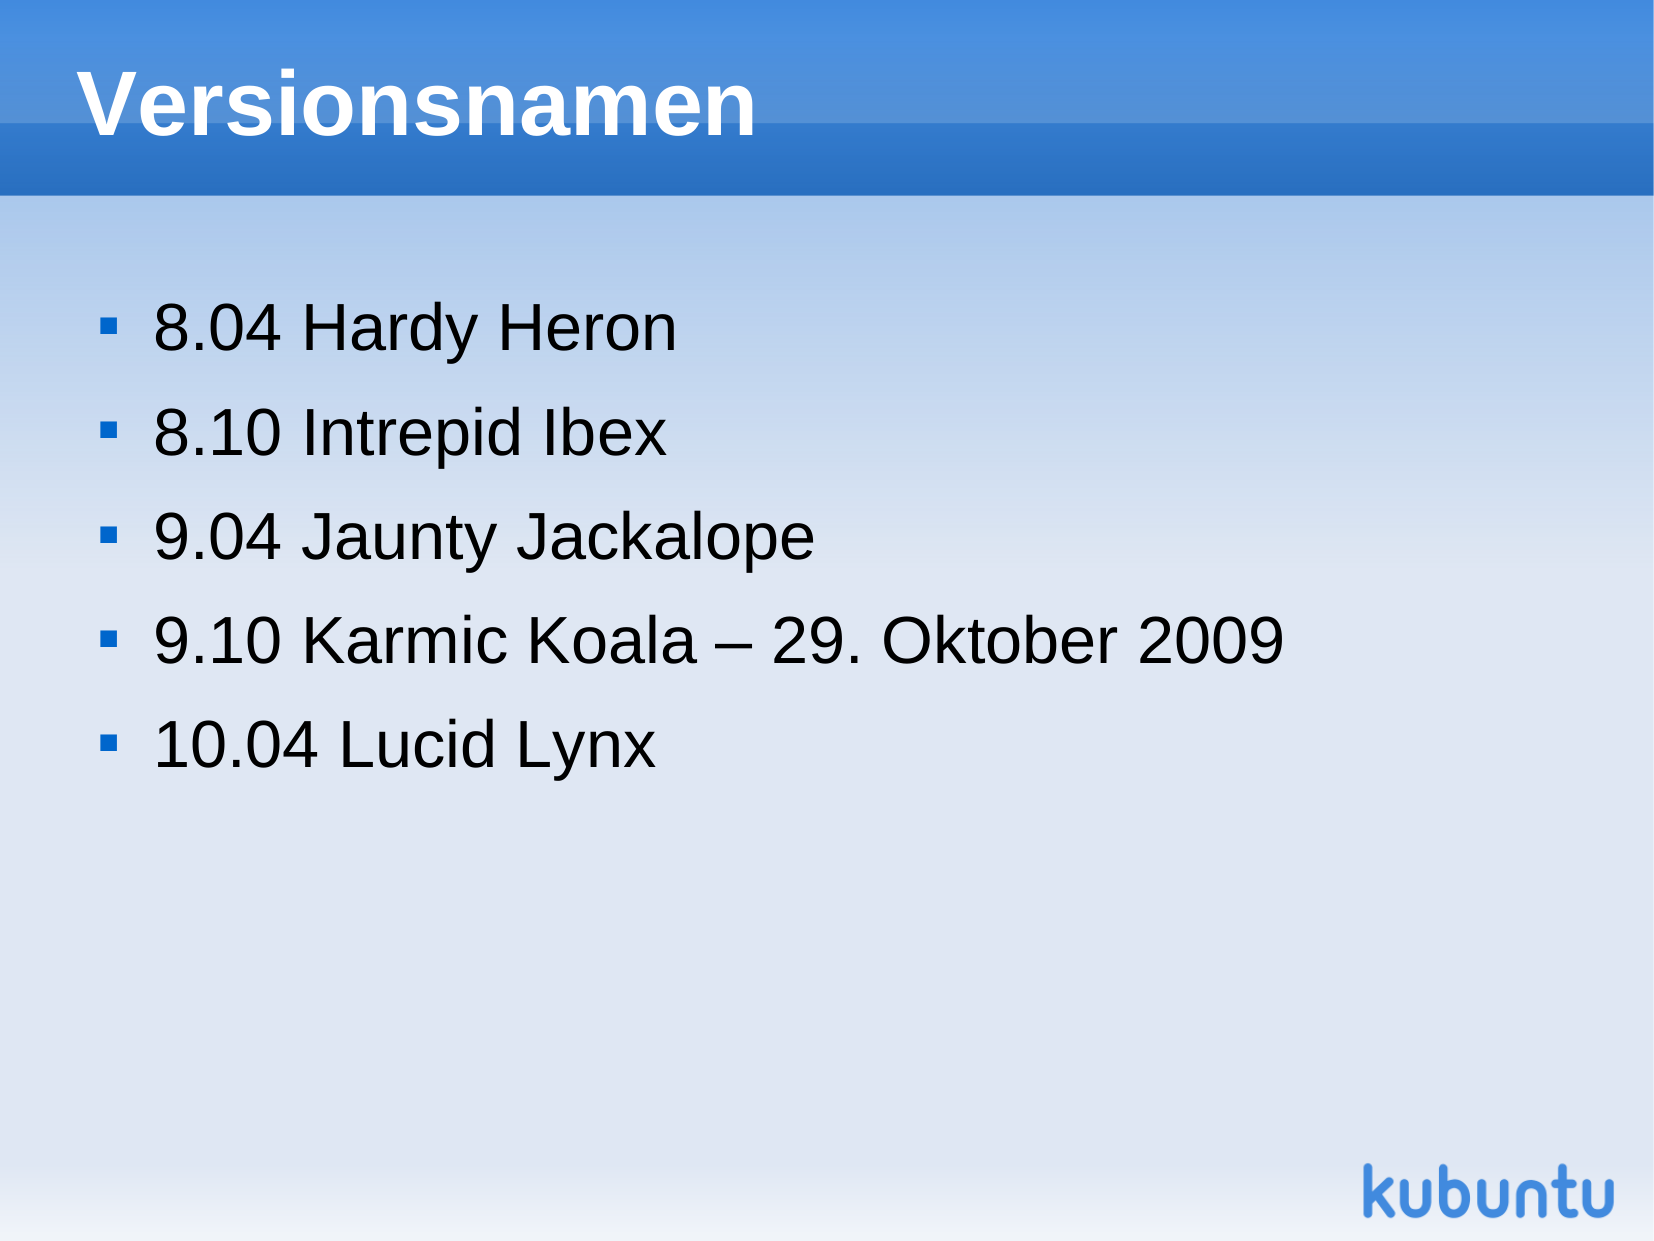

# Versionsnamen
8.04 Hardy Heron
8.10 Intrepid Ibex
9.04 Jaunty Jackalope
9.10 Karmic Koala – 29. Oktober 2009
10.04 Lucid Lynx